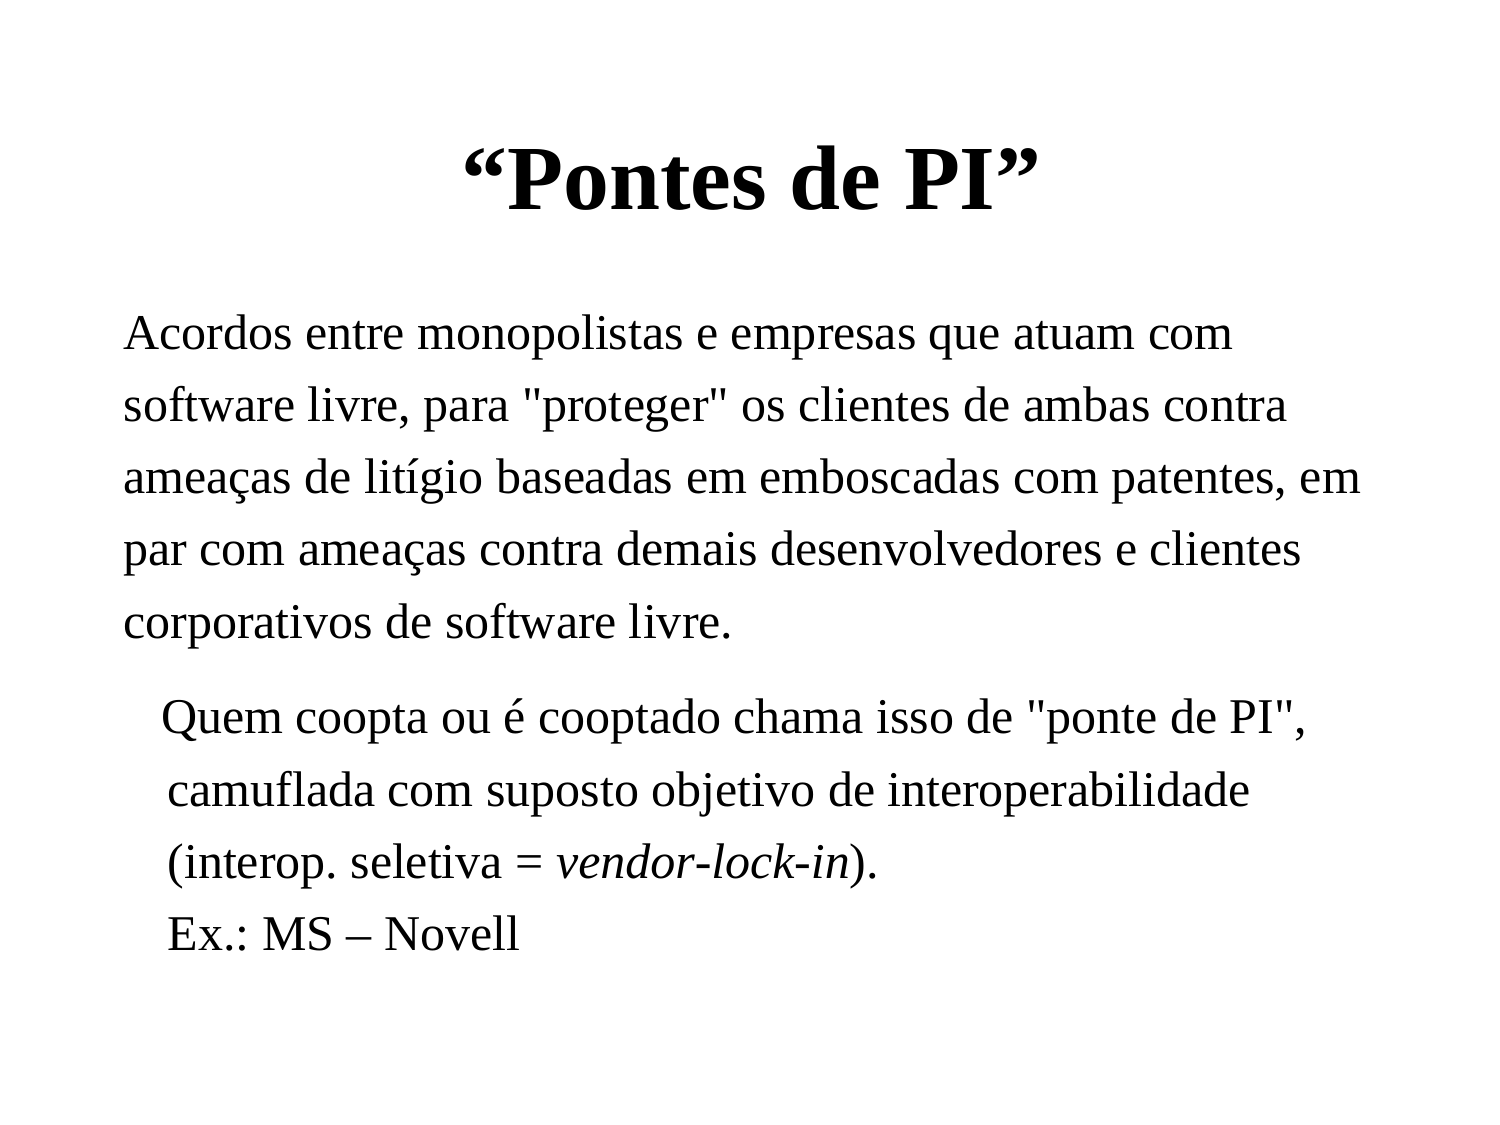

# “Pontes de PI”
Acordos entre monopolistas e empresas que atuam com software livre, para "proteger" os clientes de ambas contra ameaças de litígio baseadas em emboscadas com patentes, em par com ameaças contra demais desenvolvedores e clientes corporativos de software livre.
 Quem coopta ou é cooptado chama isso de "ponte de PI", camuflada com suposto objetivo de interoperabilidade (interop. seletiva = vendor-lock-in).
Ex.: MS – Novell